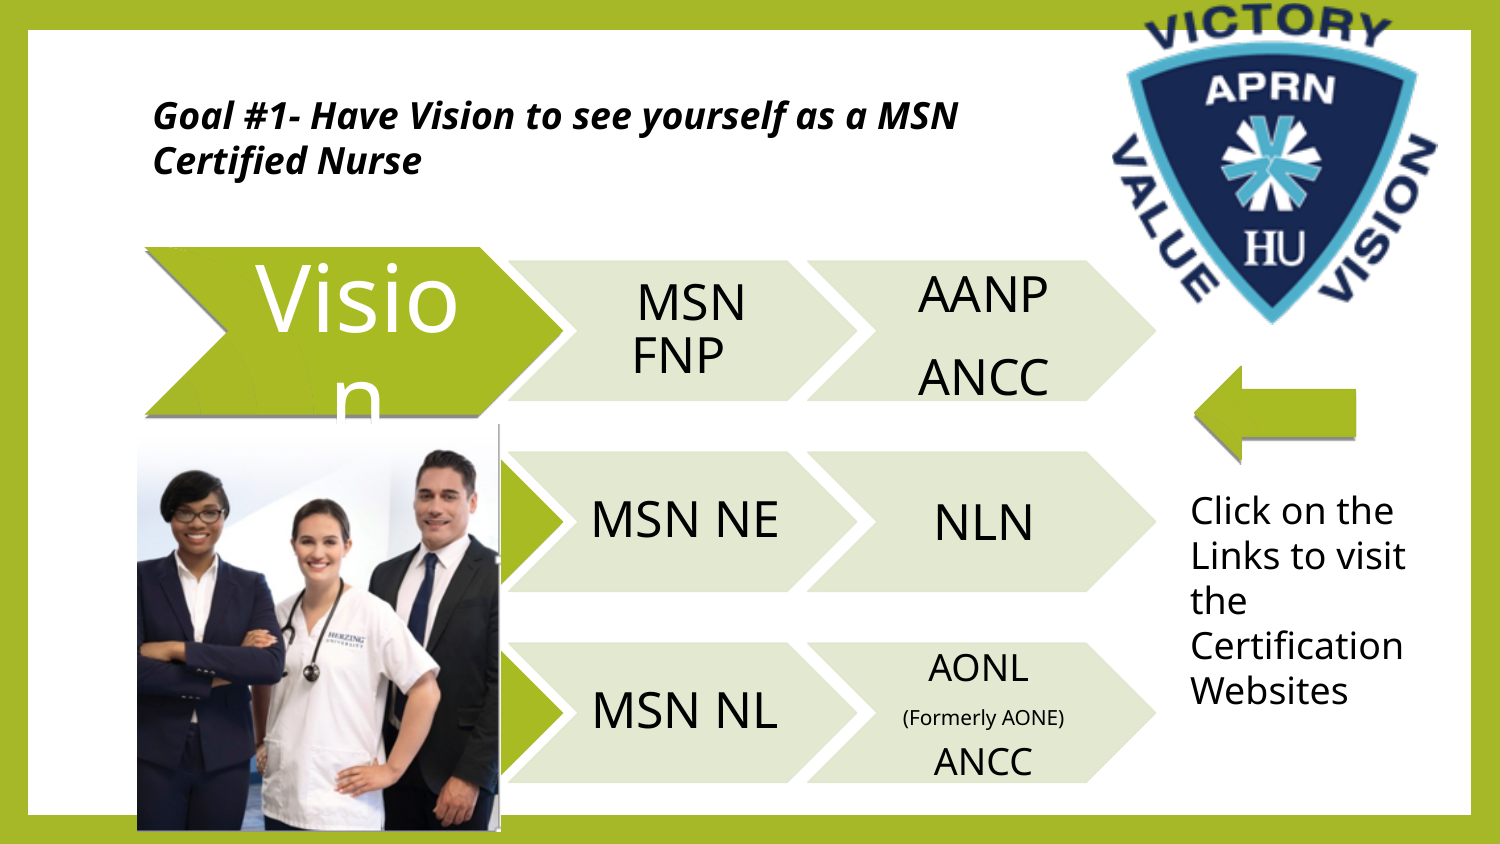

Goal #1- Have Vision to see yourself as a MSN Certified Nurse
#
Vision
 MSN FNP
AANP
ANCC
MSN NE
NLN
MSN NL
AONL
(Formerly AONE)
ANCC
Click on the Links to visit the Certification Websites